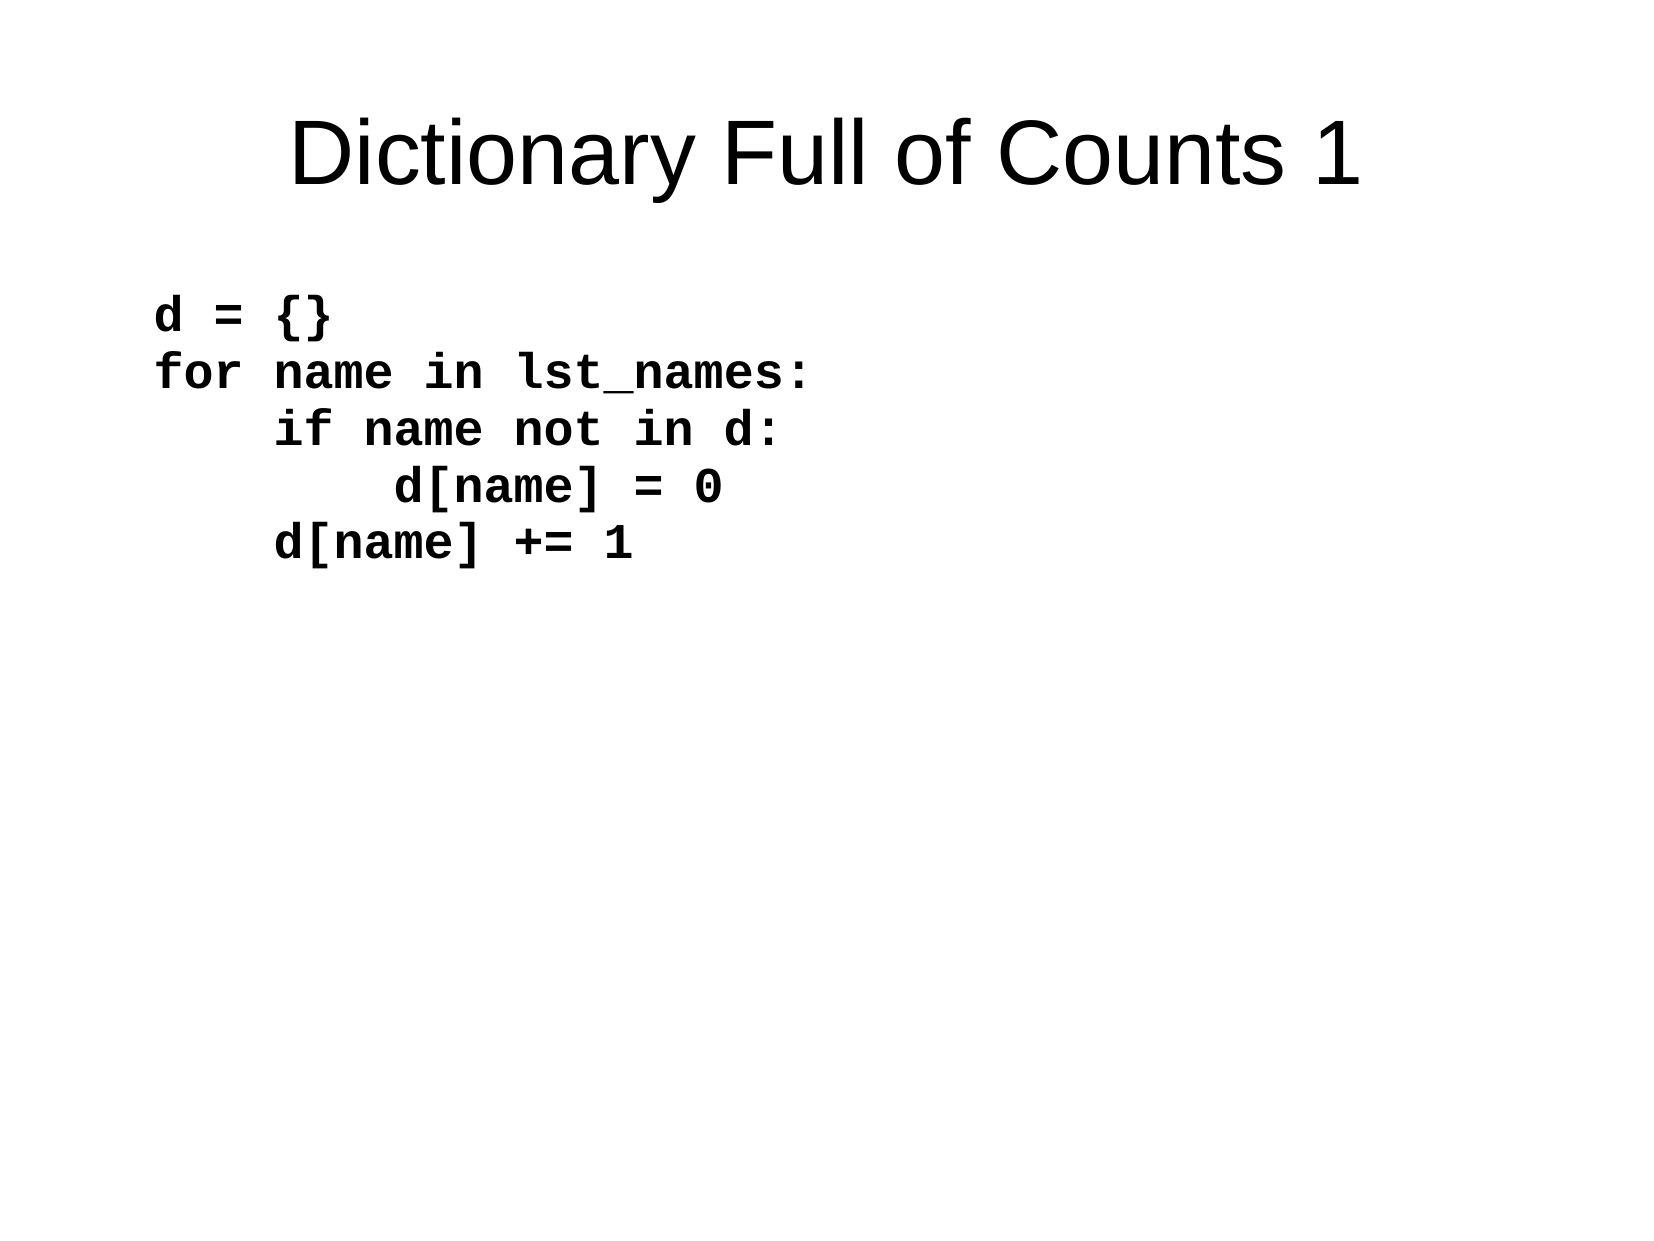

# Dictionary Full of Counts 1
d = {}
for name in lst_names:
 if name not in d:
 d[name] = 0
 d[name] += 1